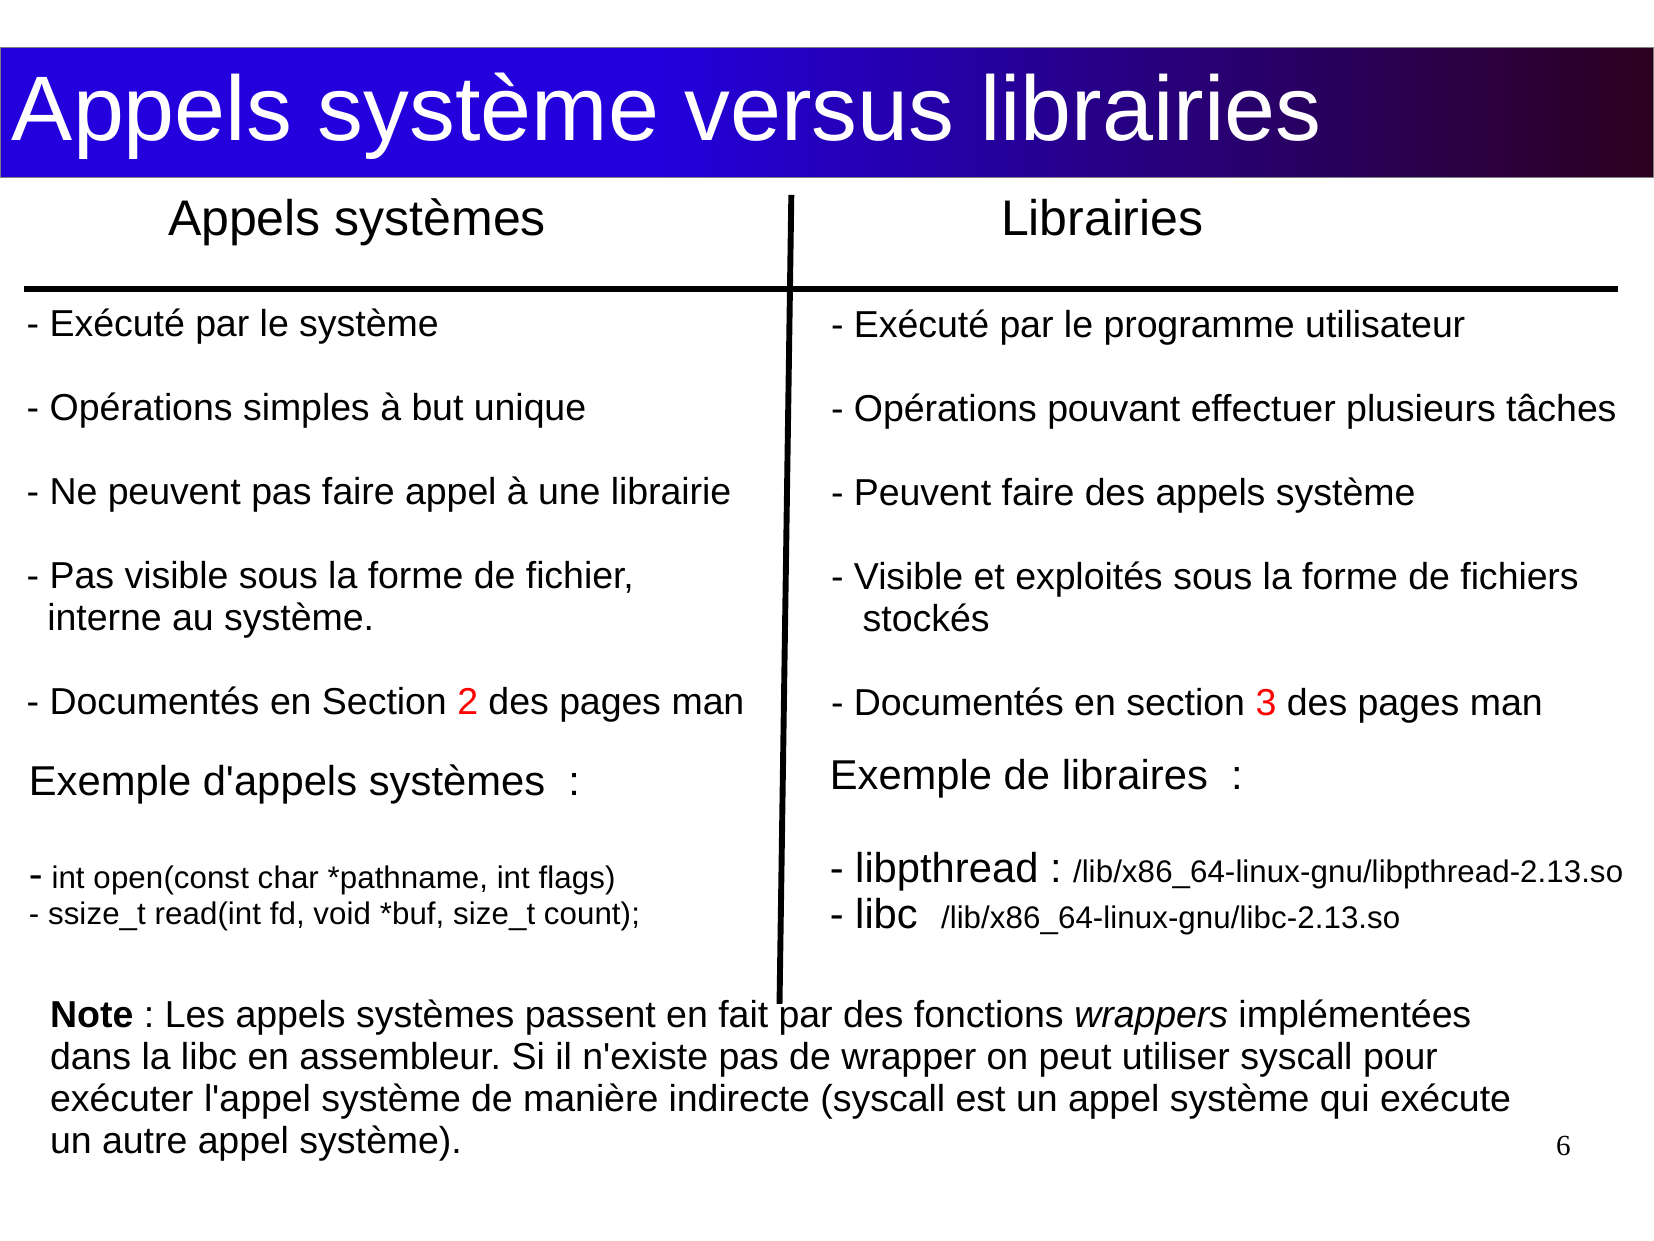

# Appels système versus librairies
Appels systèmes
Librairies
- Exécuté par le système
- Opérations simples à but unique
- Ne peuvent pas faire appel à une librairie
- Pas visible sous la forme de fichier,
 interne au système.
- Documentés en Section 2 des pages man
- Exécuté par le programme utilisateur
- Opérations pouvant effectuer plusieurs tâches
- Peuvent faire des appels système
- Visible et exploités sous la forme de fichiers
 stockés
- Documentés en section 3 des pages man
Exemple de libraires  :
- libpthread : /lib/x86_64-linux-gnu/libpthread-2.13.so
- libc /lib/x86_64-linux-gnu/libc-2.13.so
Exemple d'appels systèmes  :
- int open(const char *pathname, int flags)
- ssize_t read(int fd, void *buf, size_t count);
Note : Les appels systèmes passent en fait par des fonctions wrappers implémentées dans la libc en assembleur. Si il n'existe pas de wrapper on peut utiliser syscall pour exécuter l'appel système de manière indirecte (syscall est un appel système qui exécute un autre appel système).
6